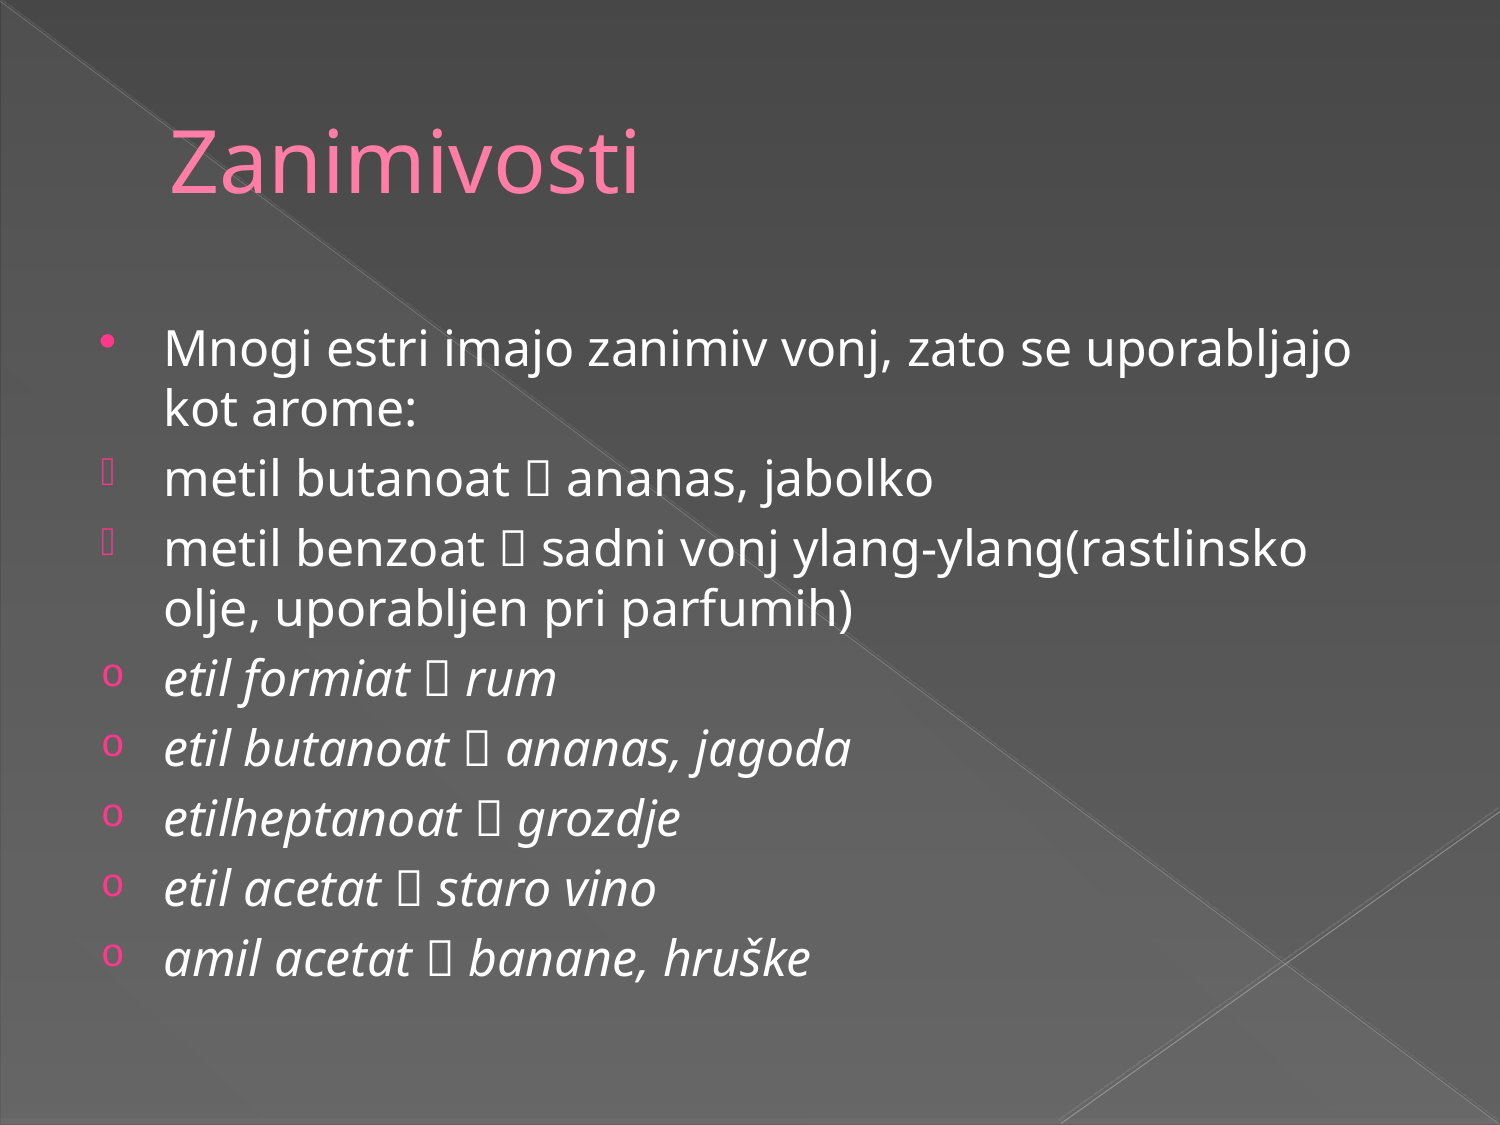

# Zanimivosti
Mnogi estri imajo zanimiv vonj, zato se uporabljajo kot arome:
metil butanoat  ananas, jabolko
metil benzoat  sadni vonj ylang-ylang(rastlinsko olje, uporabljen pri parfumih)
etil formiat  rum
etil butanoat  ananas, jagoda
etilheptanoat  grozdje
etil acetat  staro vino
amil acetat  banane, hruške